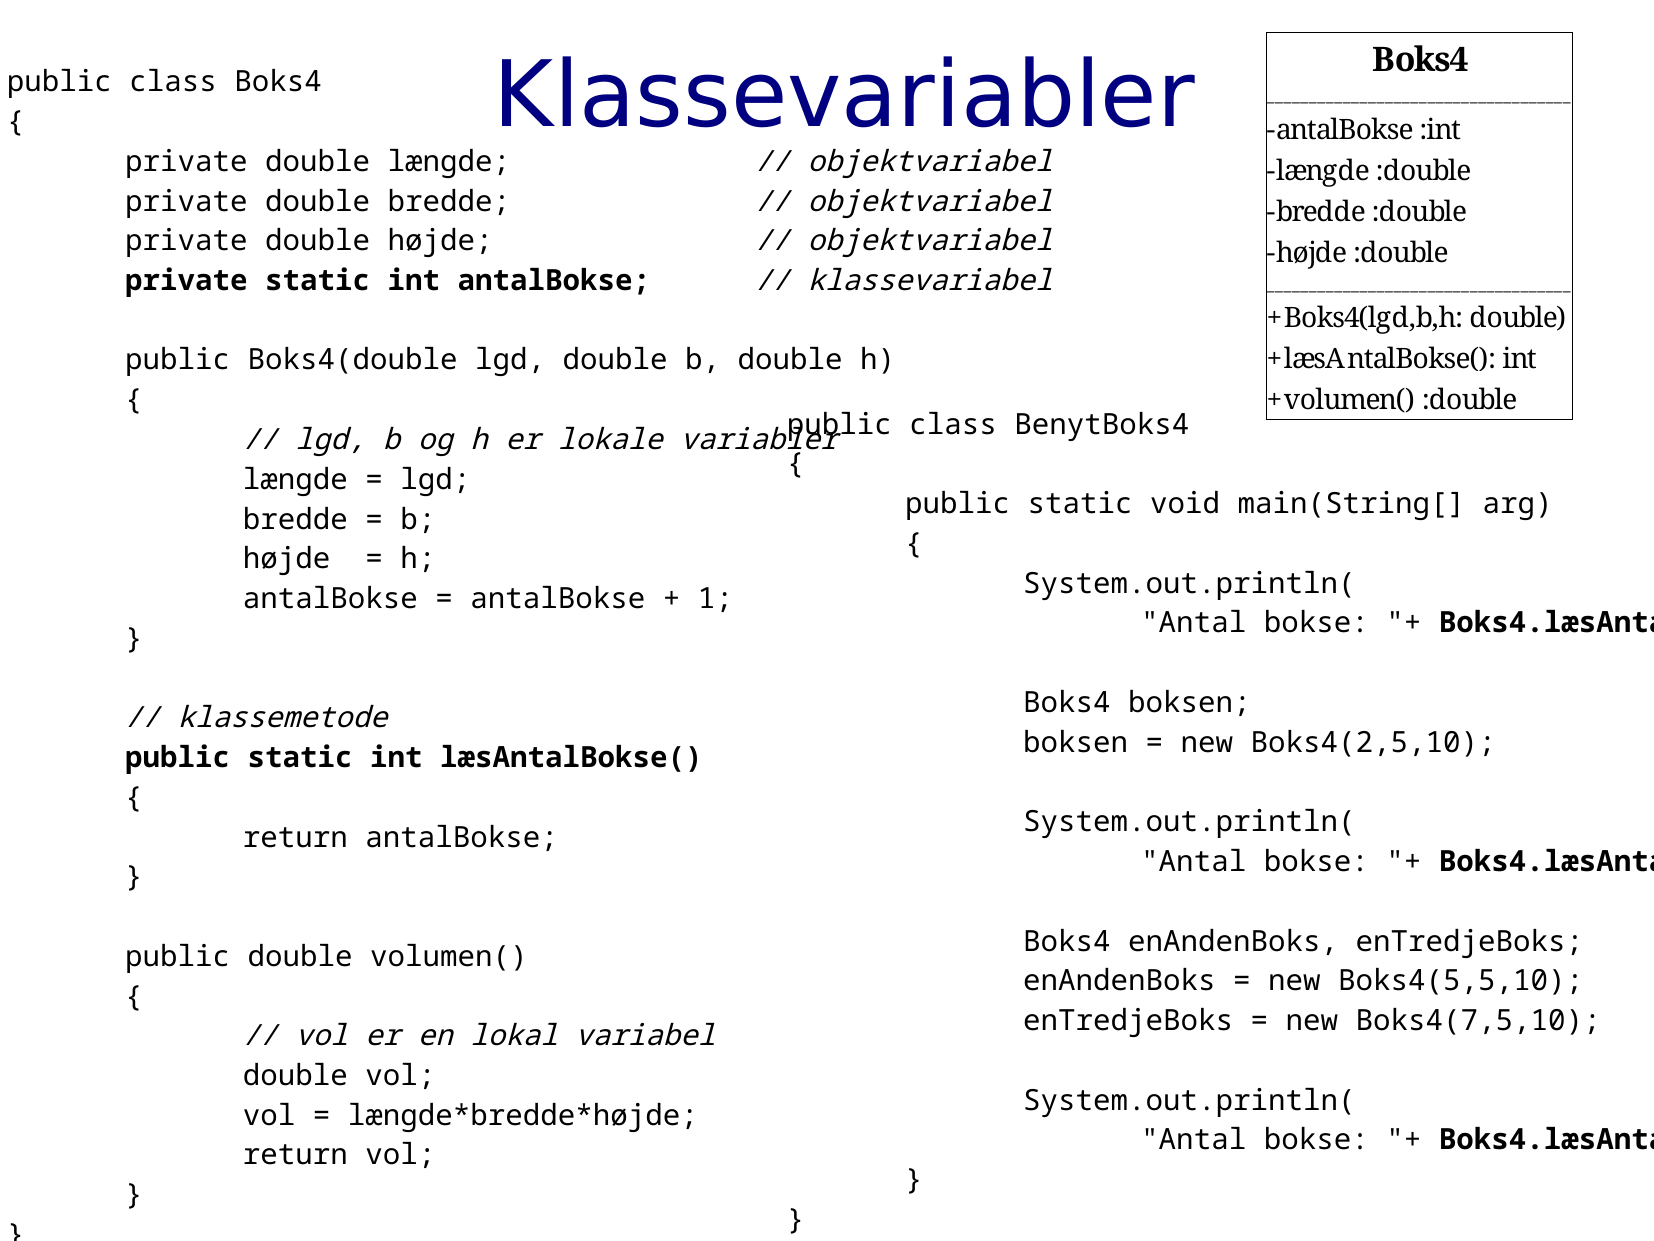

# Klassevariabler
public class Boks4
{
	private double længde; // objektvariabel
	private double bredde; // objektvariabel
	private double højde; // objektvariabel
	private static int antalBokse; // klassevariabel
	public Boks4(double lgd, double b, double h)
	{
		// lgd, b og h er lokale variabler
		længde = lgd;
		bredde = b;
		højde = h;
		antalBokse = antalBokse + 1;
	}
	// klassemetode
	public static int læsAntalBokse()
	{
		return antalBokse;
	}
	public double volumen()
	{
		// vol er en lokal variabel
		double vol;
		vol = længde*bredde*højde;
		return vol;
	}
}
public class BenytBoks4
{
	public static void main(String[] arg)
	{
		System.out.println(
			"Antal bokse: "+ Boks4.læsAntalBokse());
		Boks4 boksen;
		boksen = new Boks4(2,5,10);
		System.out.println(
			"Antal bokse: "+ Boks4.læsAntalBokse());
		Boks4 enAndenBoks, enTredjeBoks;
		enAndenBoks = new Boks4(5,5,10);
		enTredjeBoks = new Boks4(7,5,10);
		System.out.println(
			"Antal bokse: "+ Boks4.læsAntalBokse());
	}
}
Antal bokse: 0
Antal bokse: 1
Antal bokse: 3